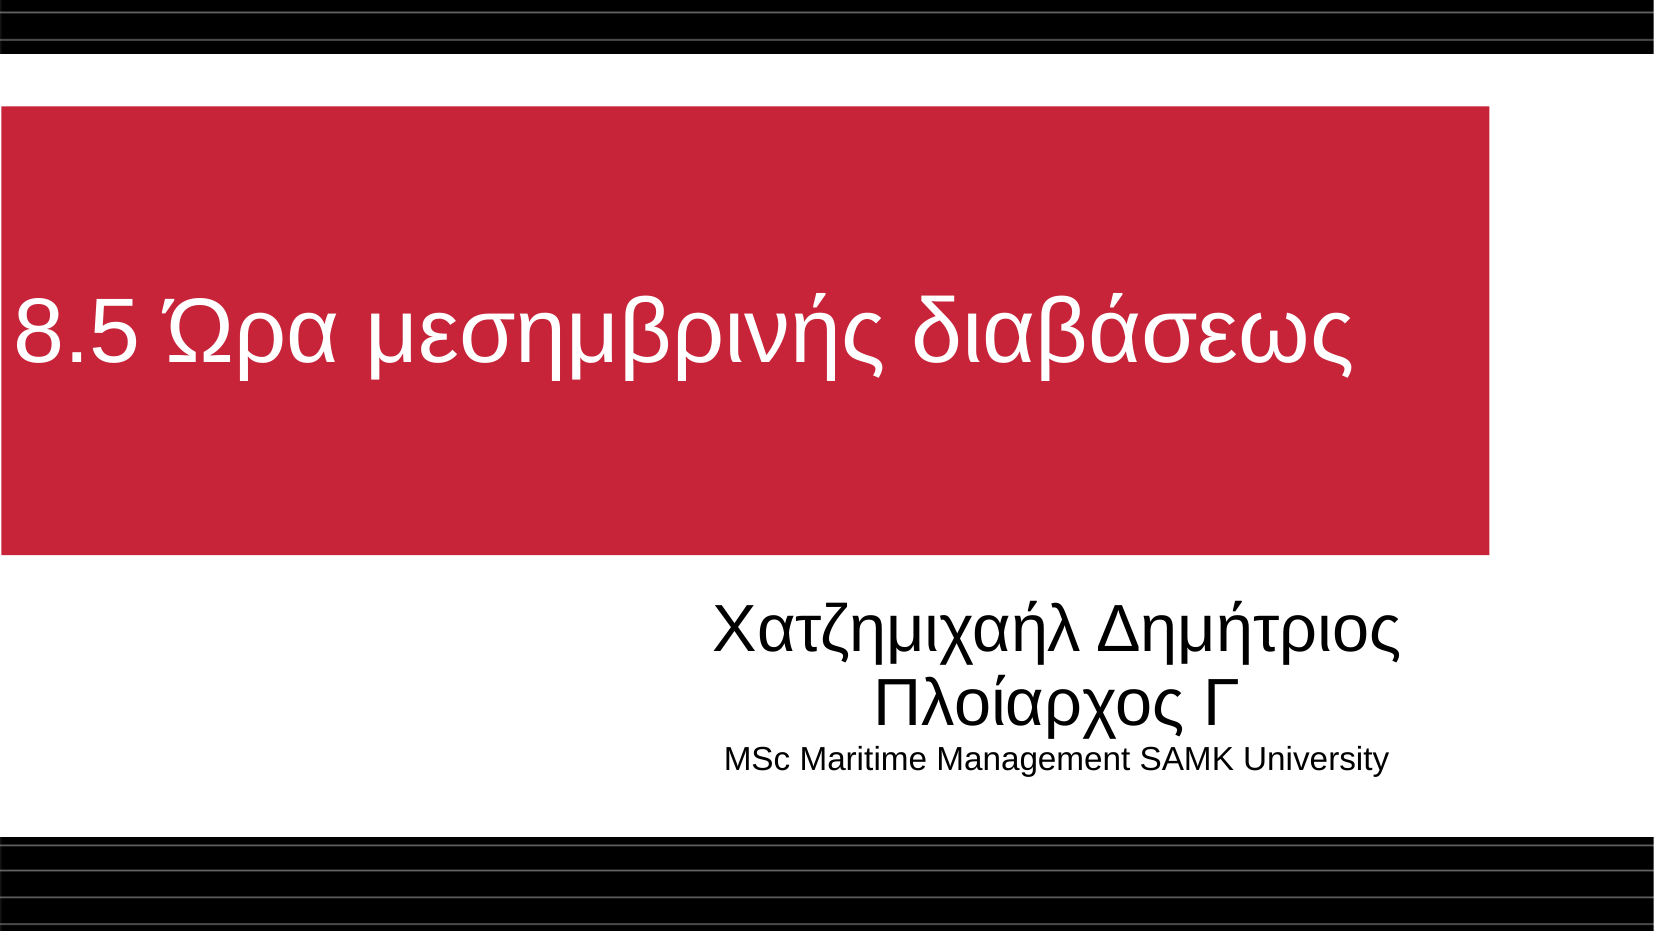

# 8.5 Ώρα μεσημβρινής διαβάσεως
Χατζημιχαήλ Δημήτριος
Πλοίαρχος Γ
MSc Maritime Management SAMK University